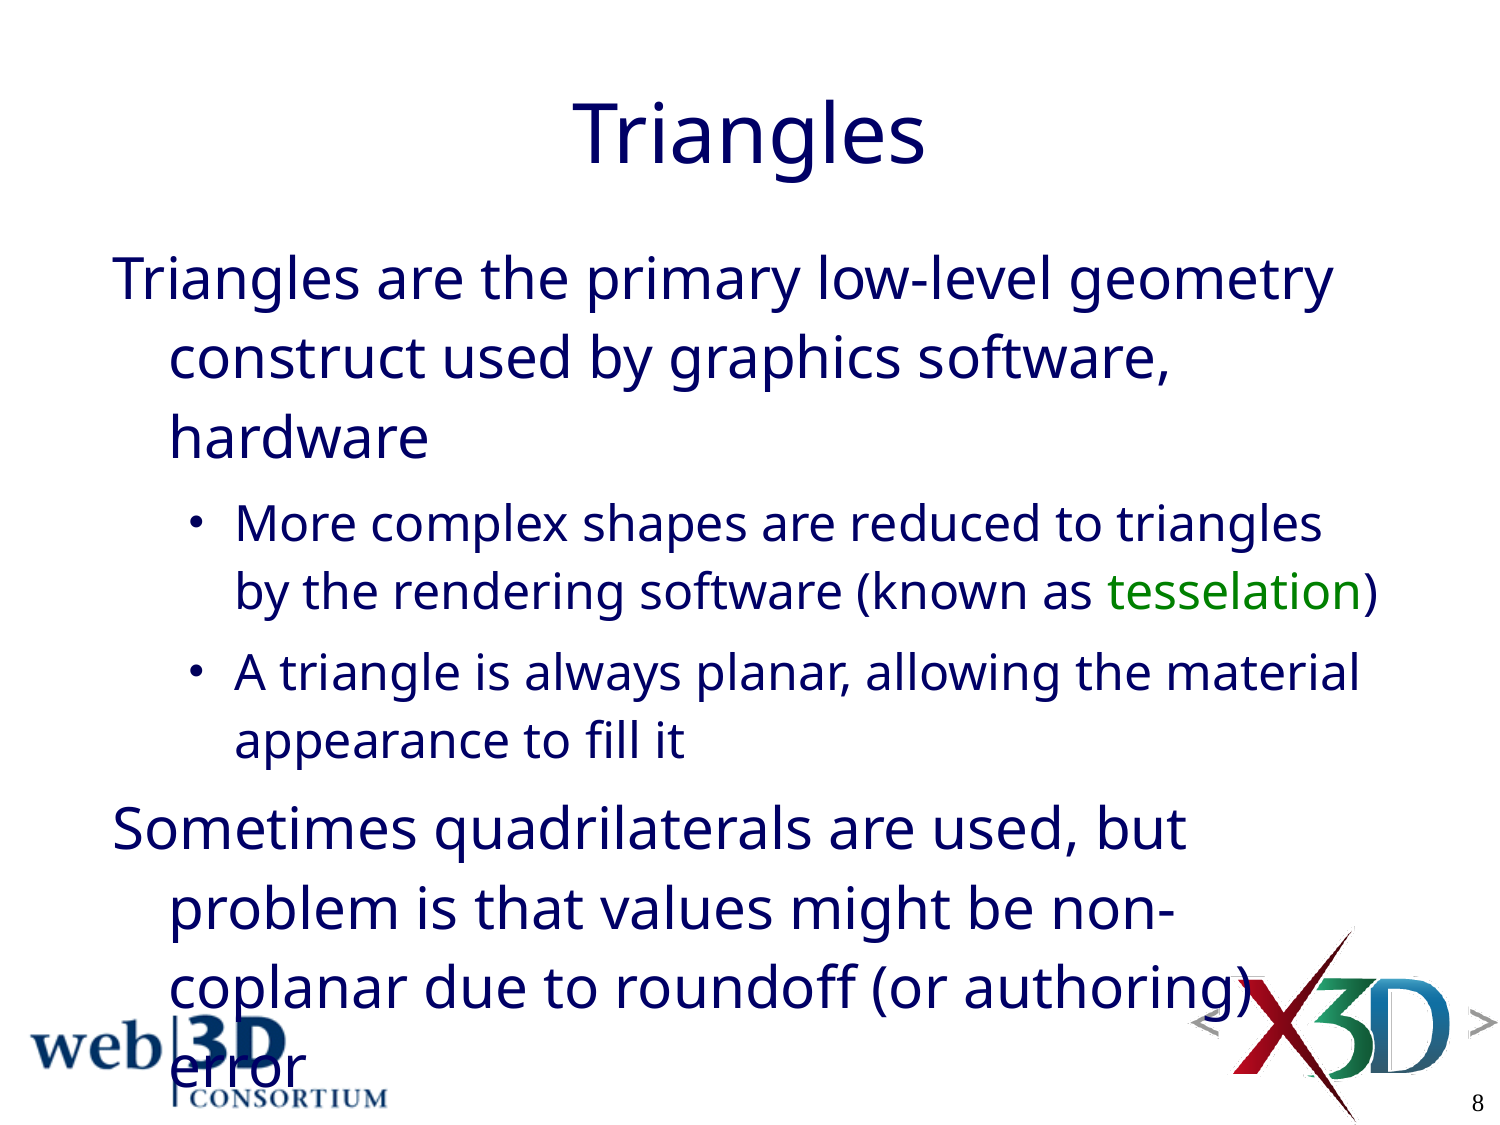

# Triangles
Triangles are the primary low-level geometry construct used by graphics software, hardware
More complex shapes are reduced to triangles by the rendering software (known as tesselation)
A triangle is always planar, allowing the material appearance to fill it
Sometimes quadrilaterals are used, but problem is that values might be non-coplanar due to roundoff (or authoring) error
Which means that filling in material is ill defined, and not properly or repeatably renderable